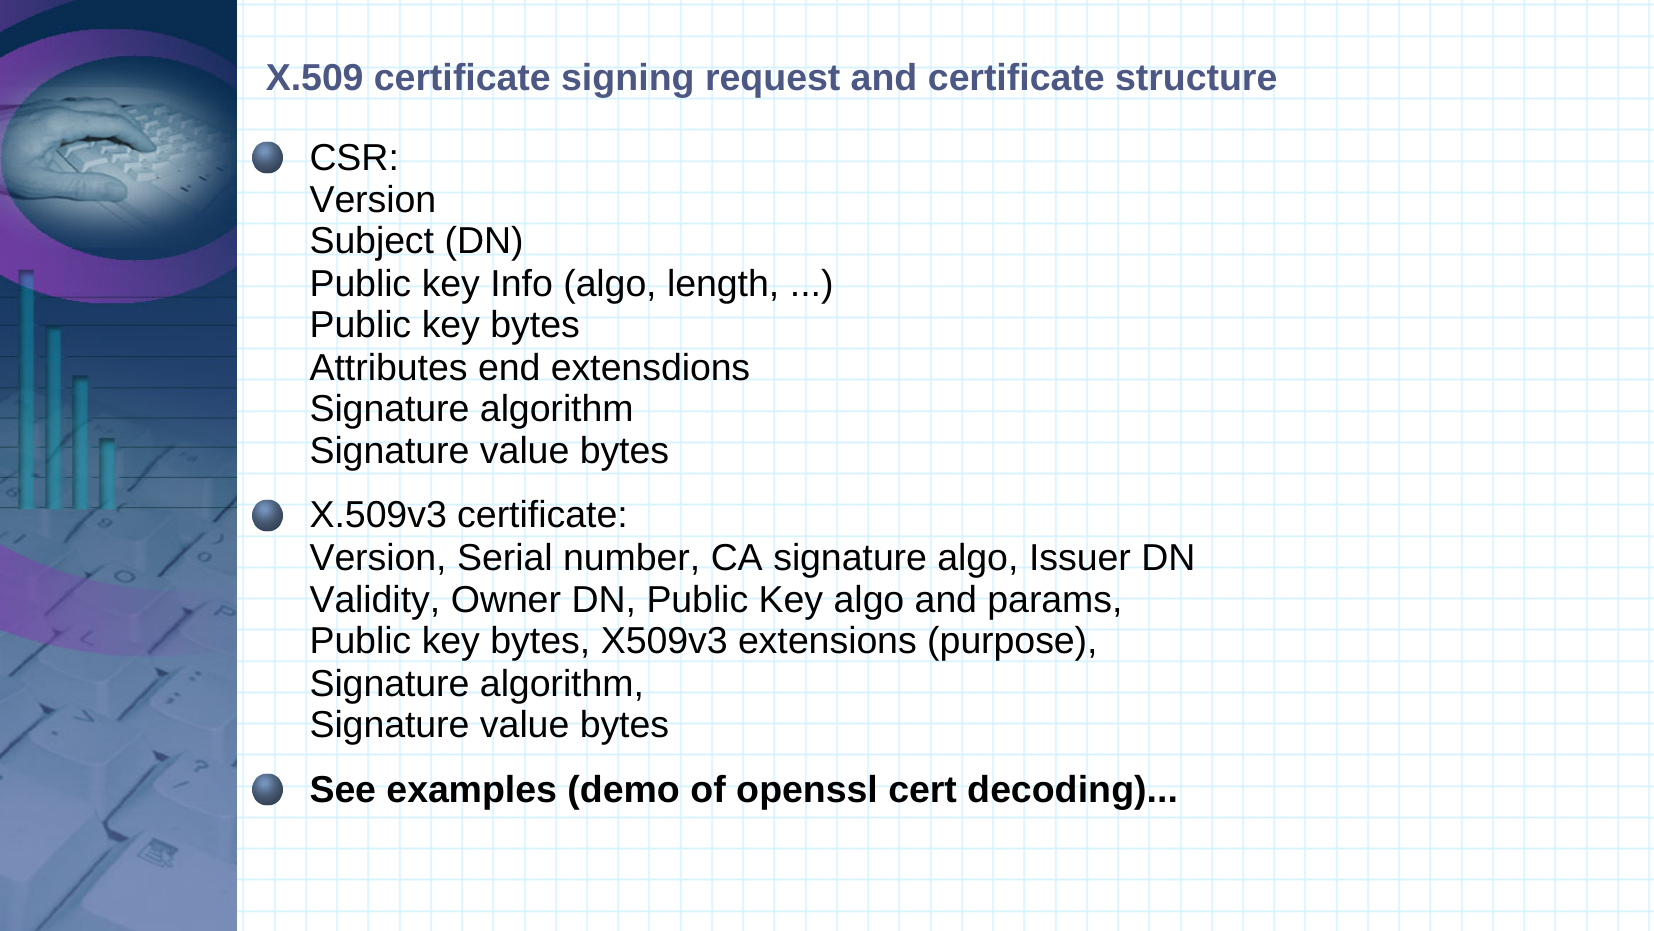

# X.509 certificate signing request and certificate structure
CSR:
Version
Subject (DN)
Public key Info (algo, length, ...)
Public key bytes
Attributes end extensdions
Signature algorithm
Signature value bytes
Х.509v3 certificate:
Version, Serial number, CA signature algo, Issuer DN
Validity, Owner DN, Public Key algo and params,
Public key bytes, X509v3 extensions (purpose),
Signature algorithm,
Signature value bytes
See eхamples (demo of openssl cert decoding)...